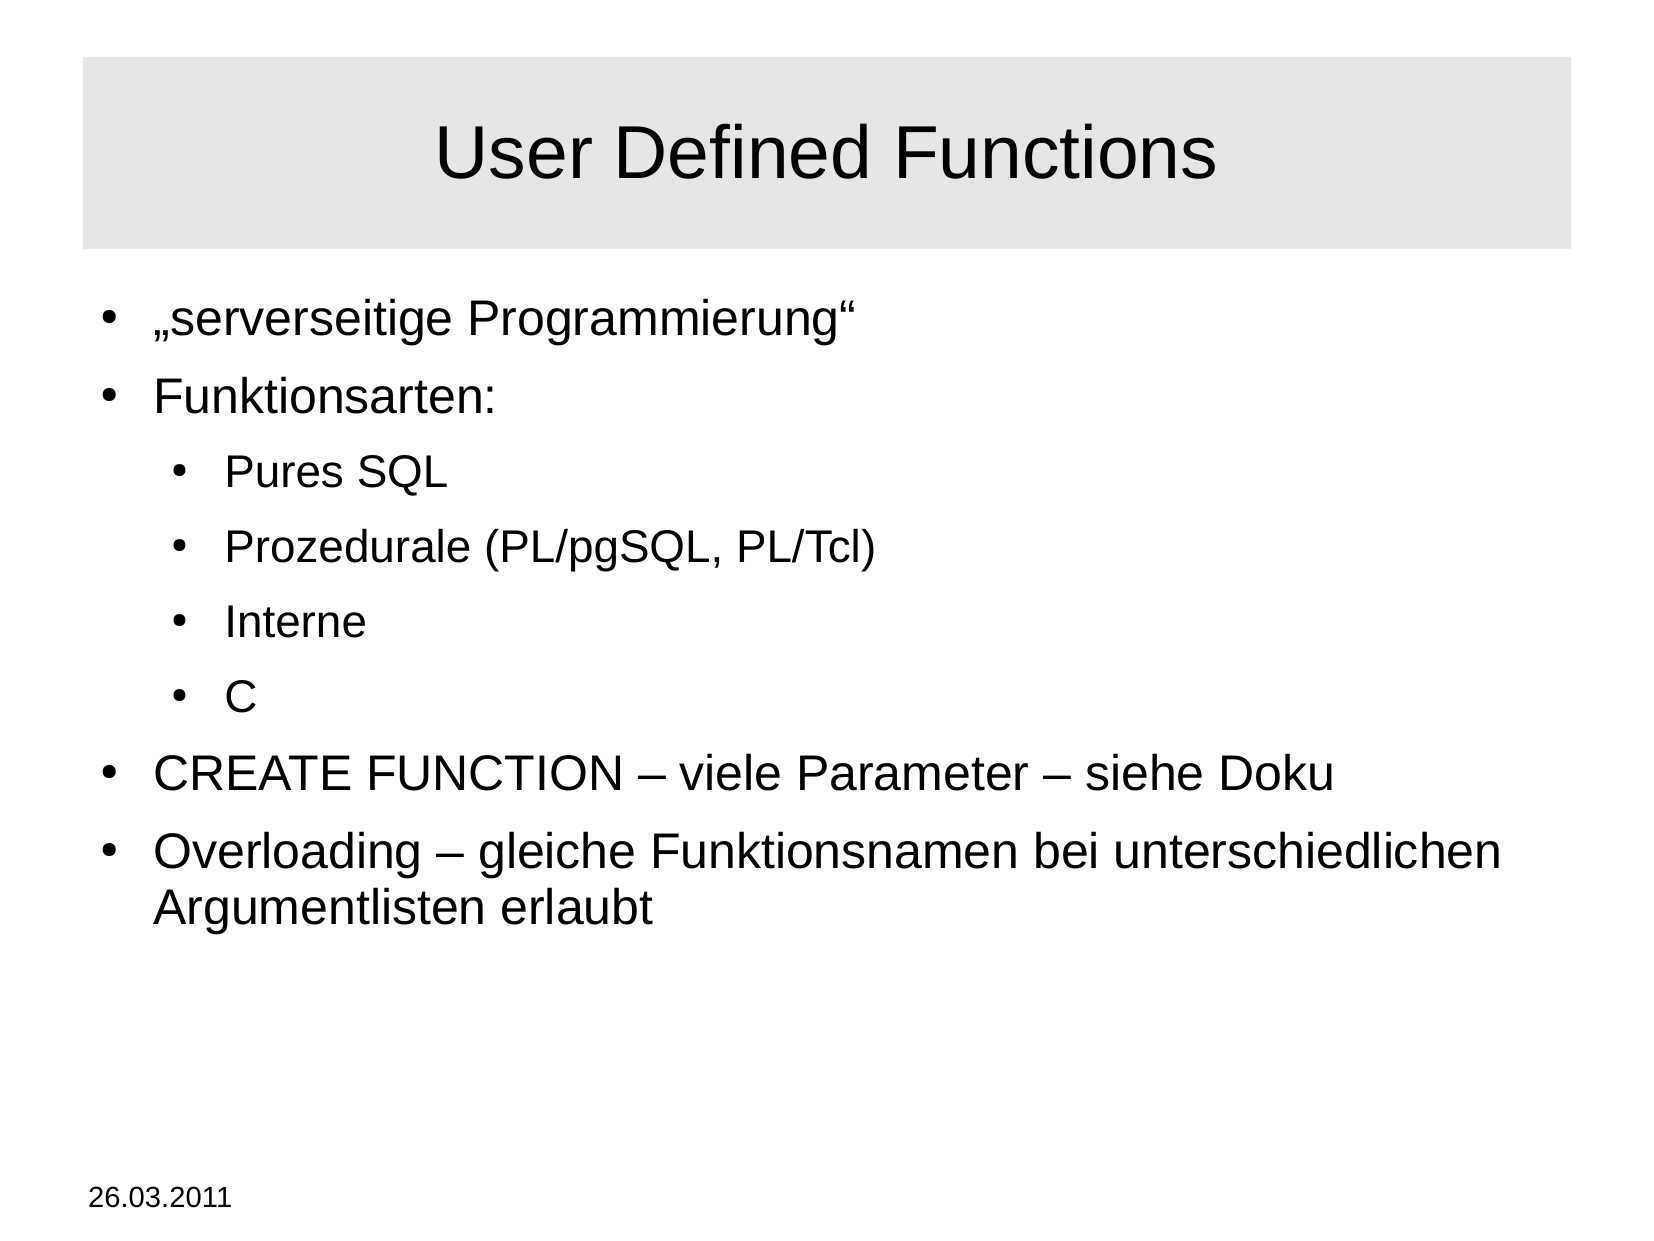

# User Defined Functions
„serverseitige Programmierung“
Funktionsarten:
Pures SQL
Prozedurale (PL/pgSQL, PL/Tcl)
Interne
C
CREATE FUNCTION – viele Parameter – siehe Doku
Overloading – gleiche Funktionsnamen bei unterschiedlichen Argumentlisten erlaubt
26.03.2011